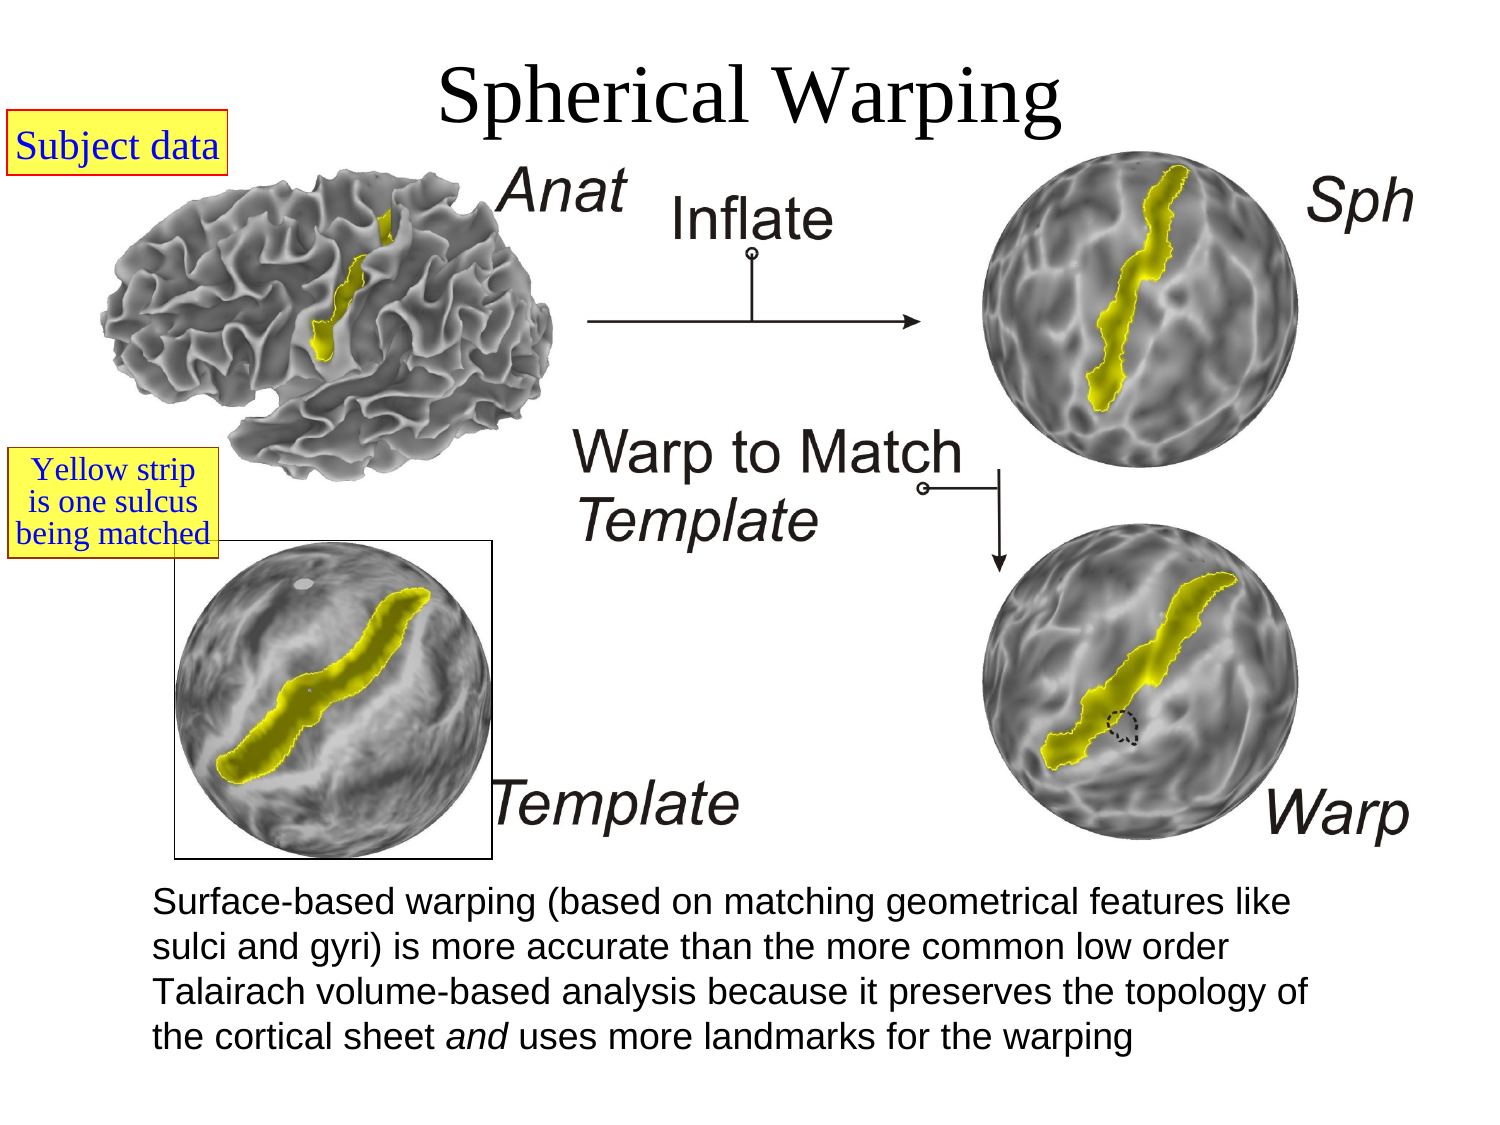

# Spherical Warping
Subject data
Yellow strip
is one sulcus
being matched
Surface-based warping (based on matching geometrical features like sulci and gyri) is more accurate than the more common low order Talairach volume-based analysis because it preserves the topology of the cortical sheet and uses more landmarks for the warping